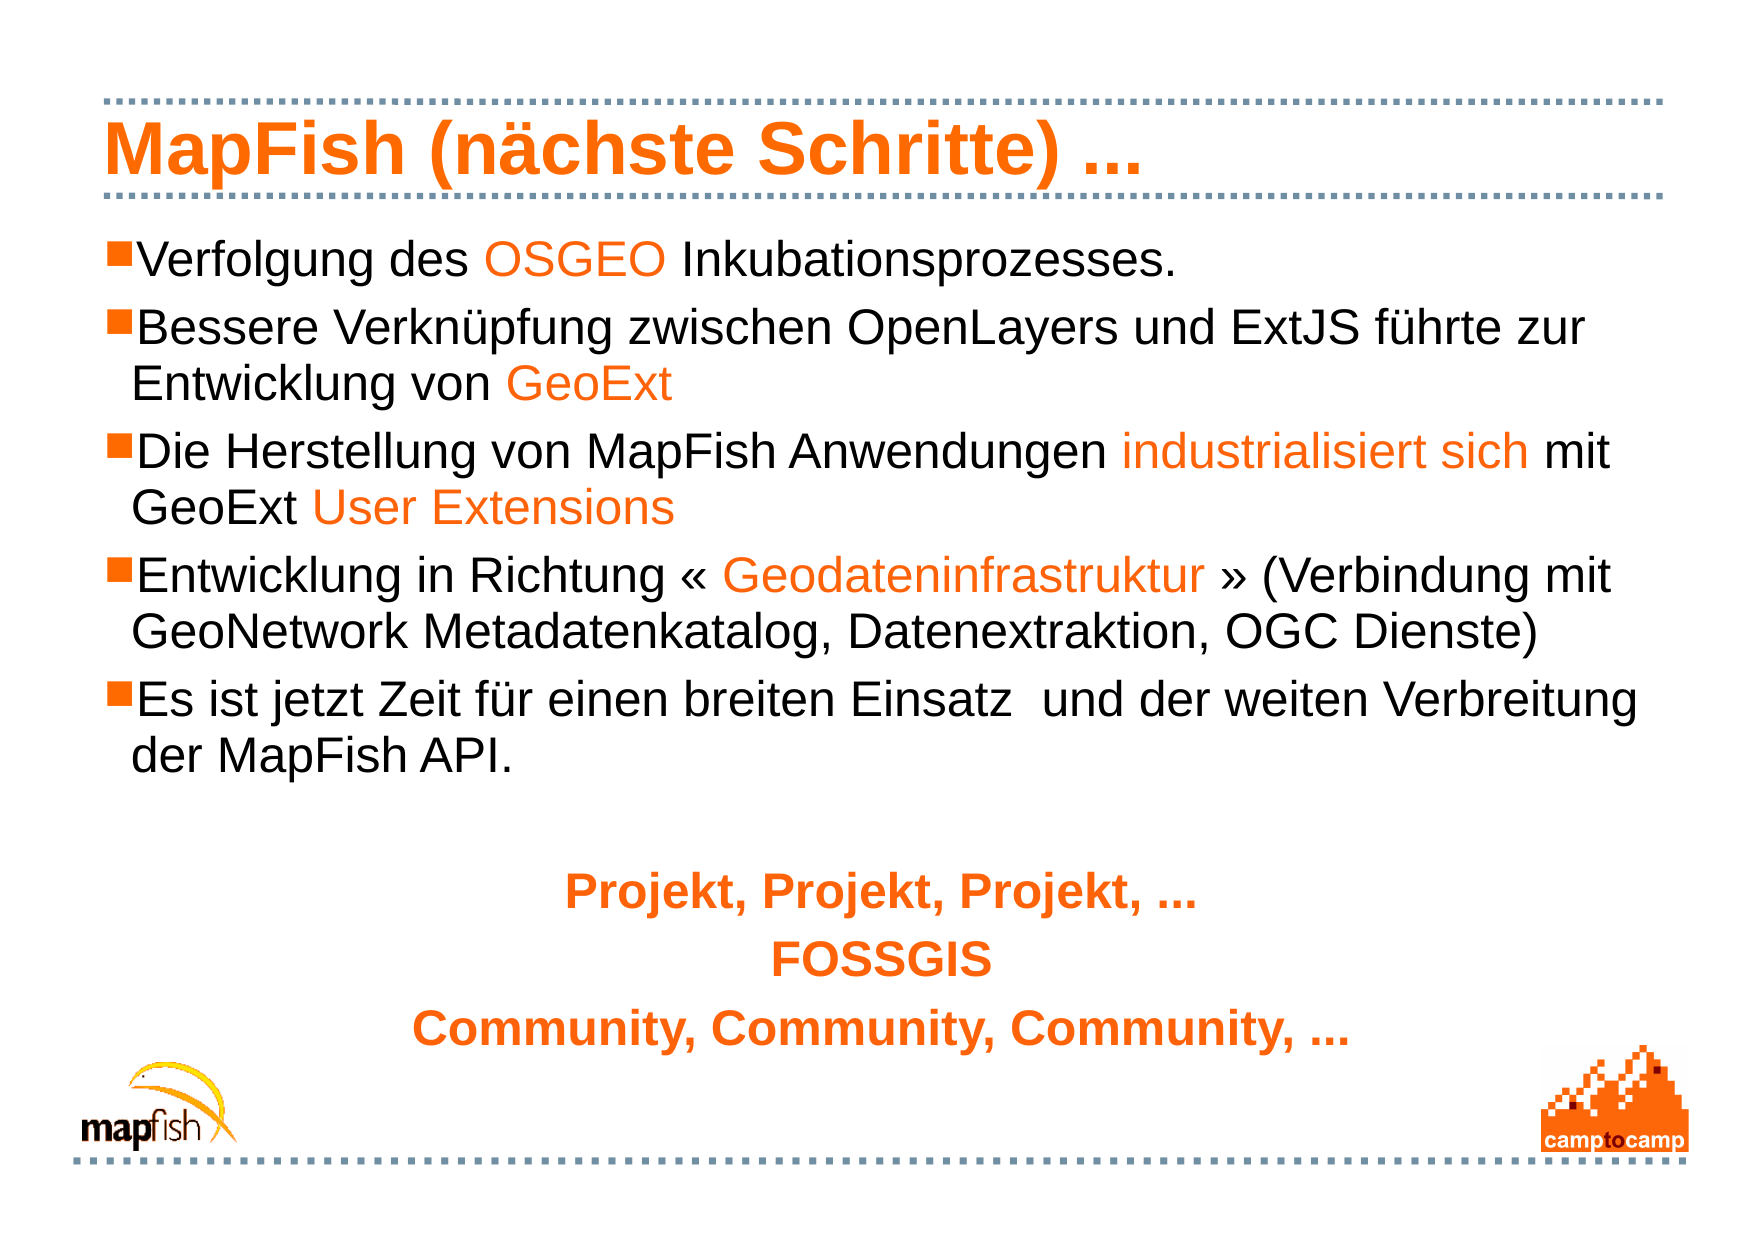

# MapFish (nächste Schritte) ...
Verfolgung des OSGEO Inkubationsprozesses.
Bessere Verknüpfung zwischen OpenLayers und ExtJS führte zur Entwicklung von GeoExt
Die Herstellung von MapFish Anwendungen industrialisiert sich mit GeoExt User Extensions
Entwicklung in Richtung « Geodateninfrastruktur » (Verbindung mit GeoNetwork Metadatenkatalog, Datenextraktion, OGC Dienste)
Es ist jetzt Zeit für einen breiten Einsatz und der weiten Verbreitung der MapFish API.
Projekt, Projekt, Projekt, ...
FOSSGIS
Community, Community, Community, ...